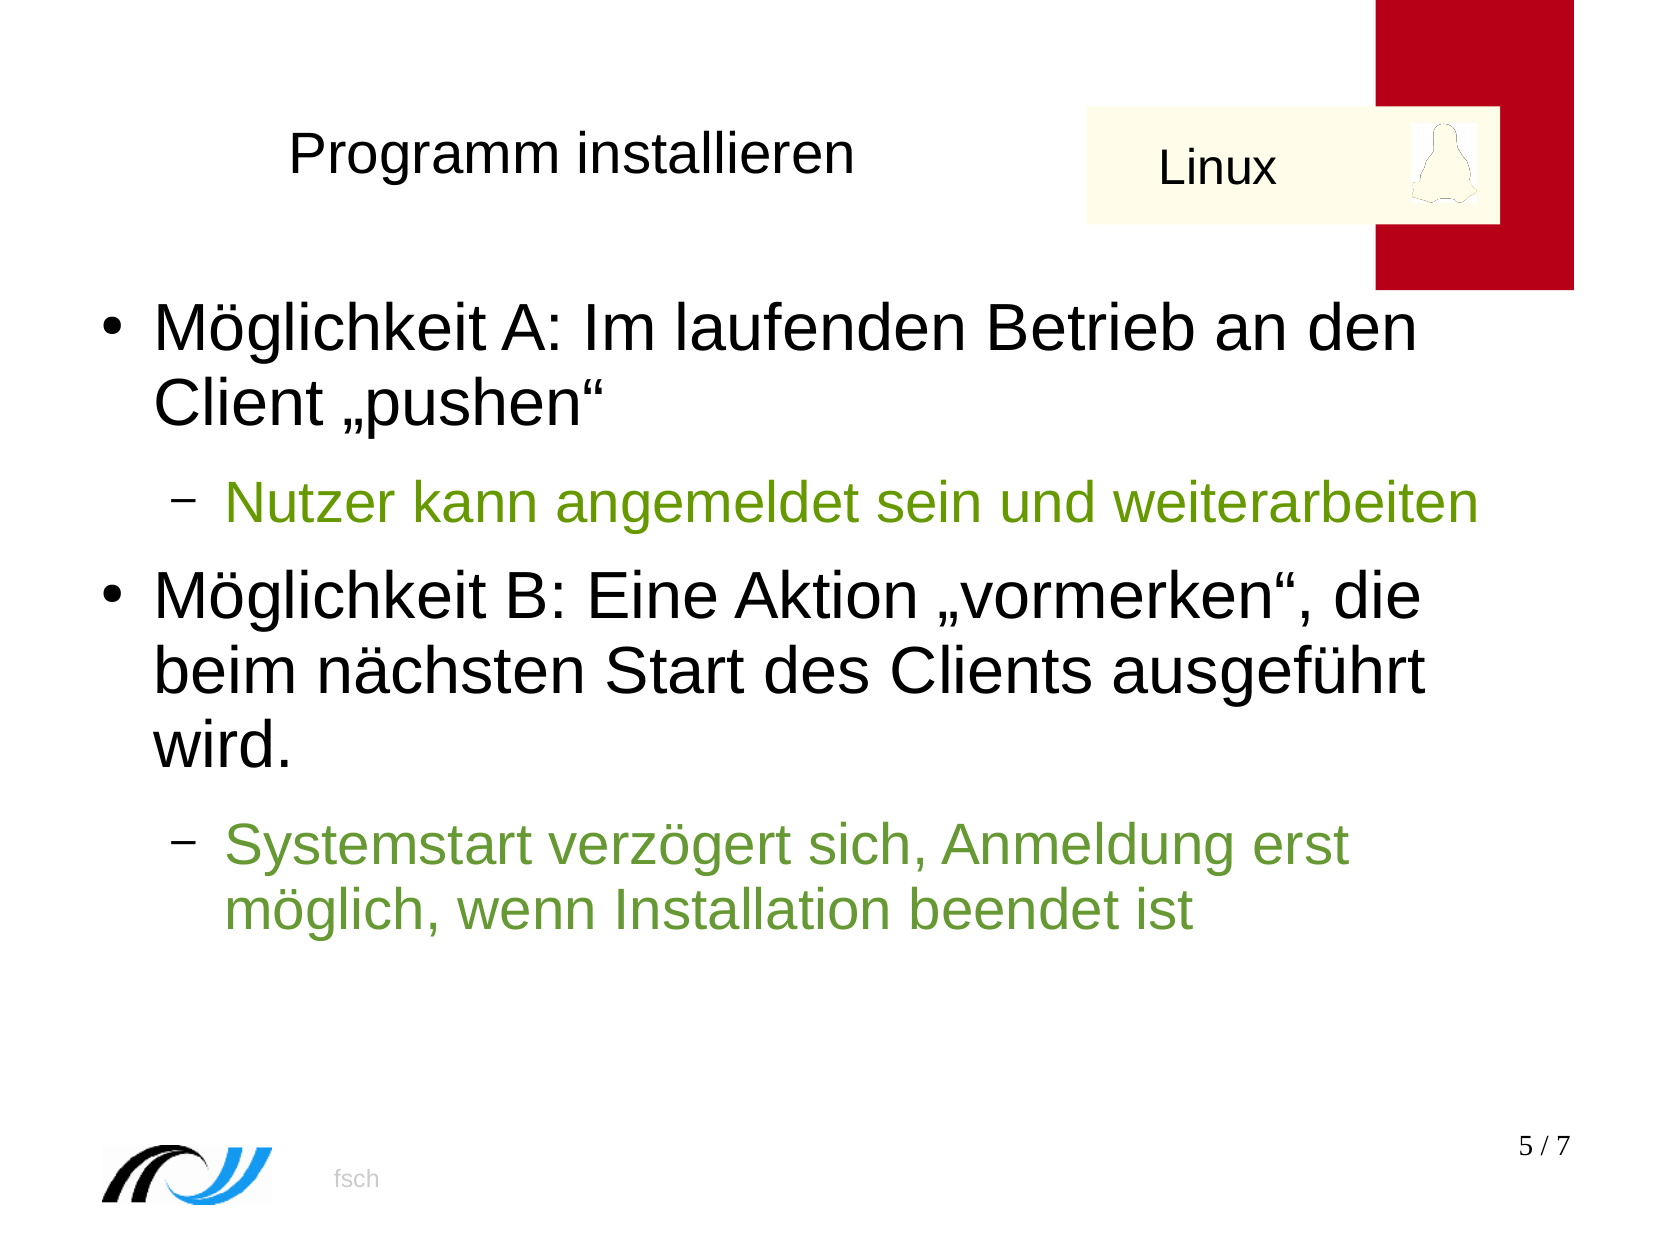

# Programm installieren
Möglichkeit A: Im laufenden Betrieb an den Client „pushen“
Nutzer kann angemeldet sein und weiterarbeiten
Möglichkeit B: Eine Aktion „vormerken“, die beim nächsten Start des Clients ausgeführt wird.
Systemstart verzögert sich, Anmeldung erst möglich, wenn Installation beendet ist
5
fsch